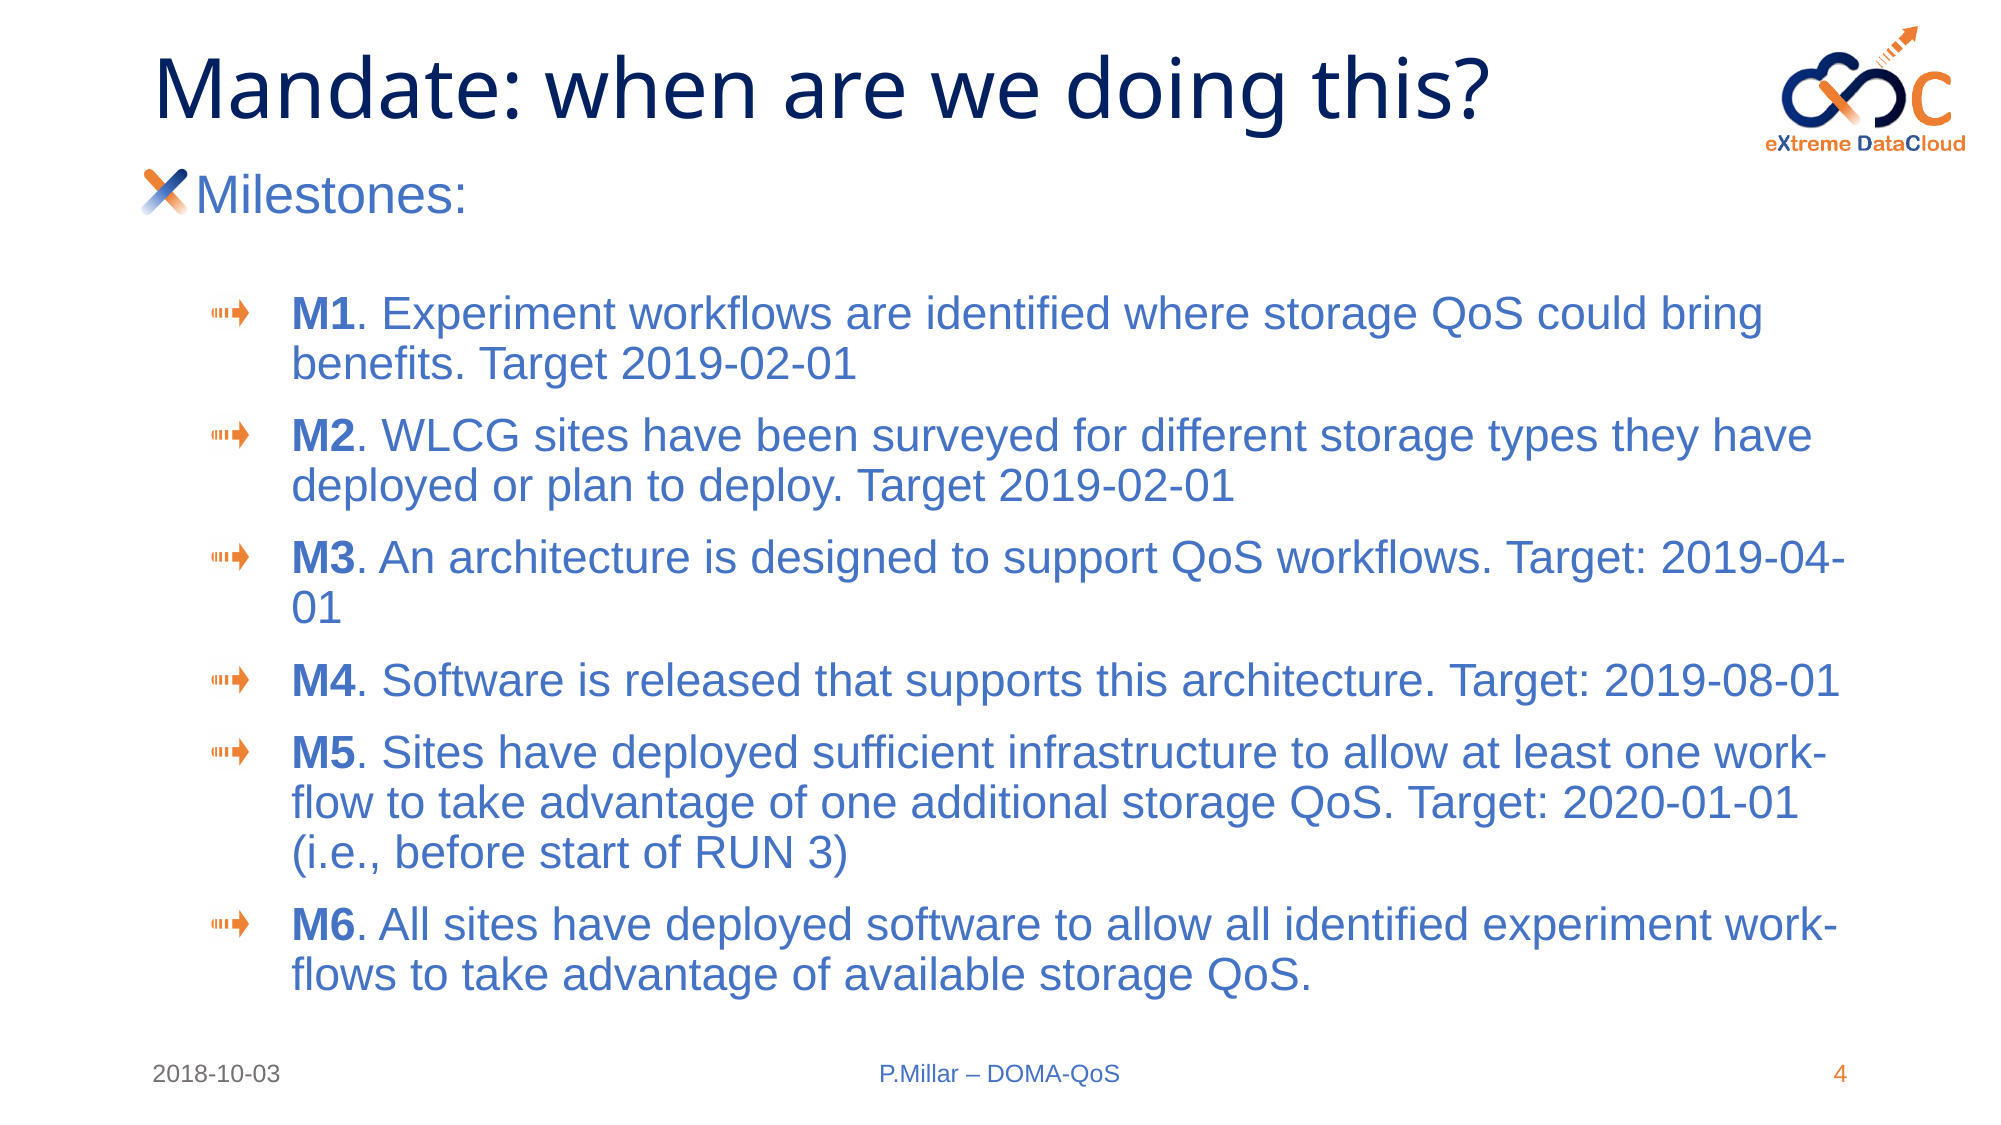

# Mandate: when are we doing this?
Milestones:
M1. Experiment workflows are identified where storage QoS could bring benefits. Target 2019-02-01
M2. WLCG sites have been surveyed for different storage types they have deployed or plan to deploy. Target 2019-02-01
M3. An architecture is designed to support QoS workflows. Target: 2019-04-01
M4. Software is released that supports this architecture. Target: 2019-08-01
M5. Sites have deployed sufficient infrastructure to allow at least one work-flow to take advantage of one additional storage QoS. Target: 2020-01-01 (i.e., before start of RUN 3)
M6. All sites have deployed software to allow all identified experiment work-flows to take advantage of available storage QoS.
2018-10-03
P.Millar – DOMA-QoS